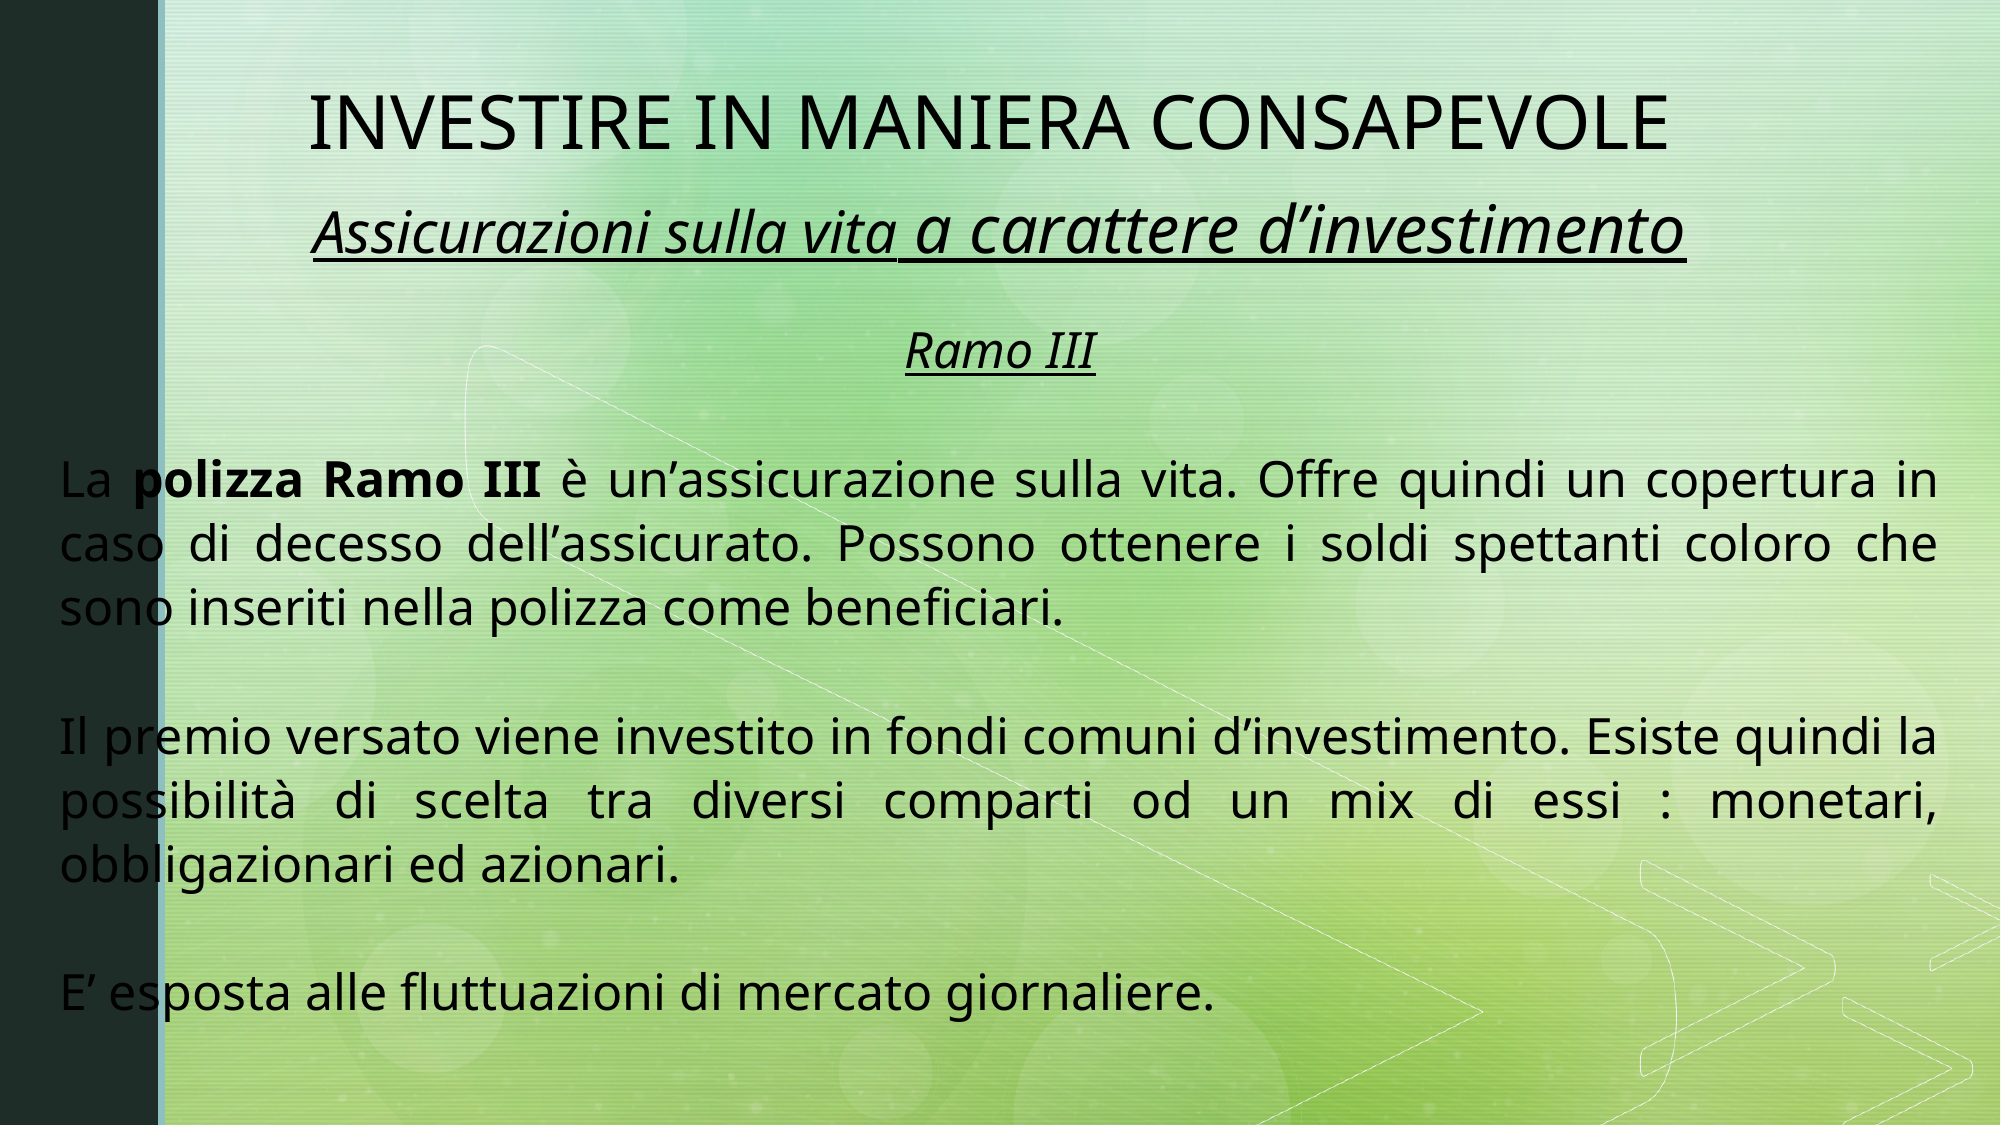

INVESTIRE IN MANIERA CONSAPEVOLE
Assicurazioni sulla vita a carattere d’investimento
Ramo III
La polizza Ramo III è un’assicurazione sulla vita. Offre quindi un copertura in caso di decesso dell’assicurato. Possono ottenere i soldi spettanti coloro che sono inseriti nella polizza come beneficiari.
Il premio versato viene investito in fondi comuni d’investimento. Esiste quindi la possibilità di scelta tra diversi comparti od un mix di essi : monetari, obbligazionari ed azionari.
E’ esposta alle fluttuazioni di mercato giornaliere.